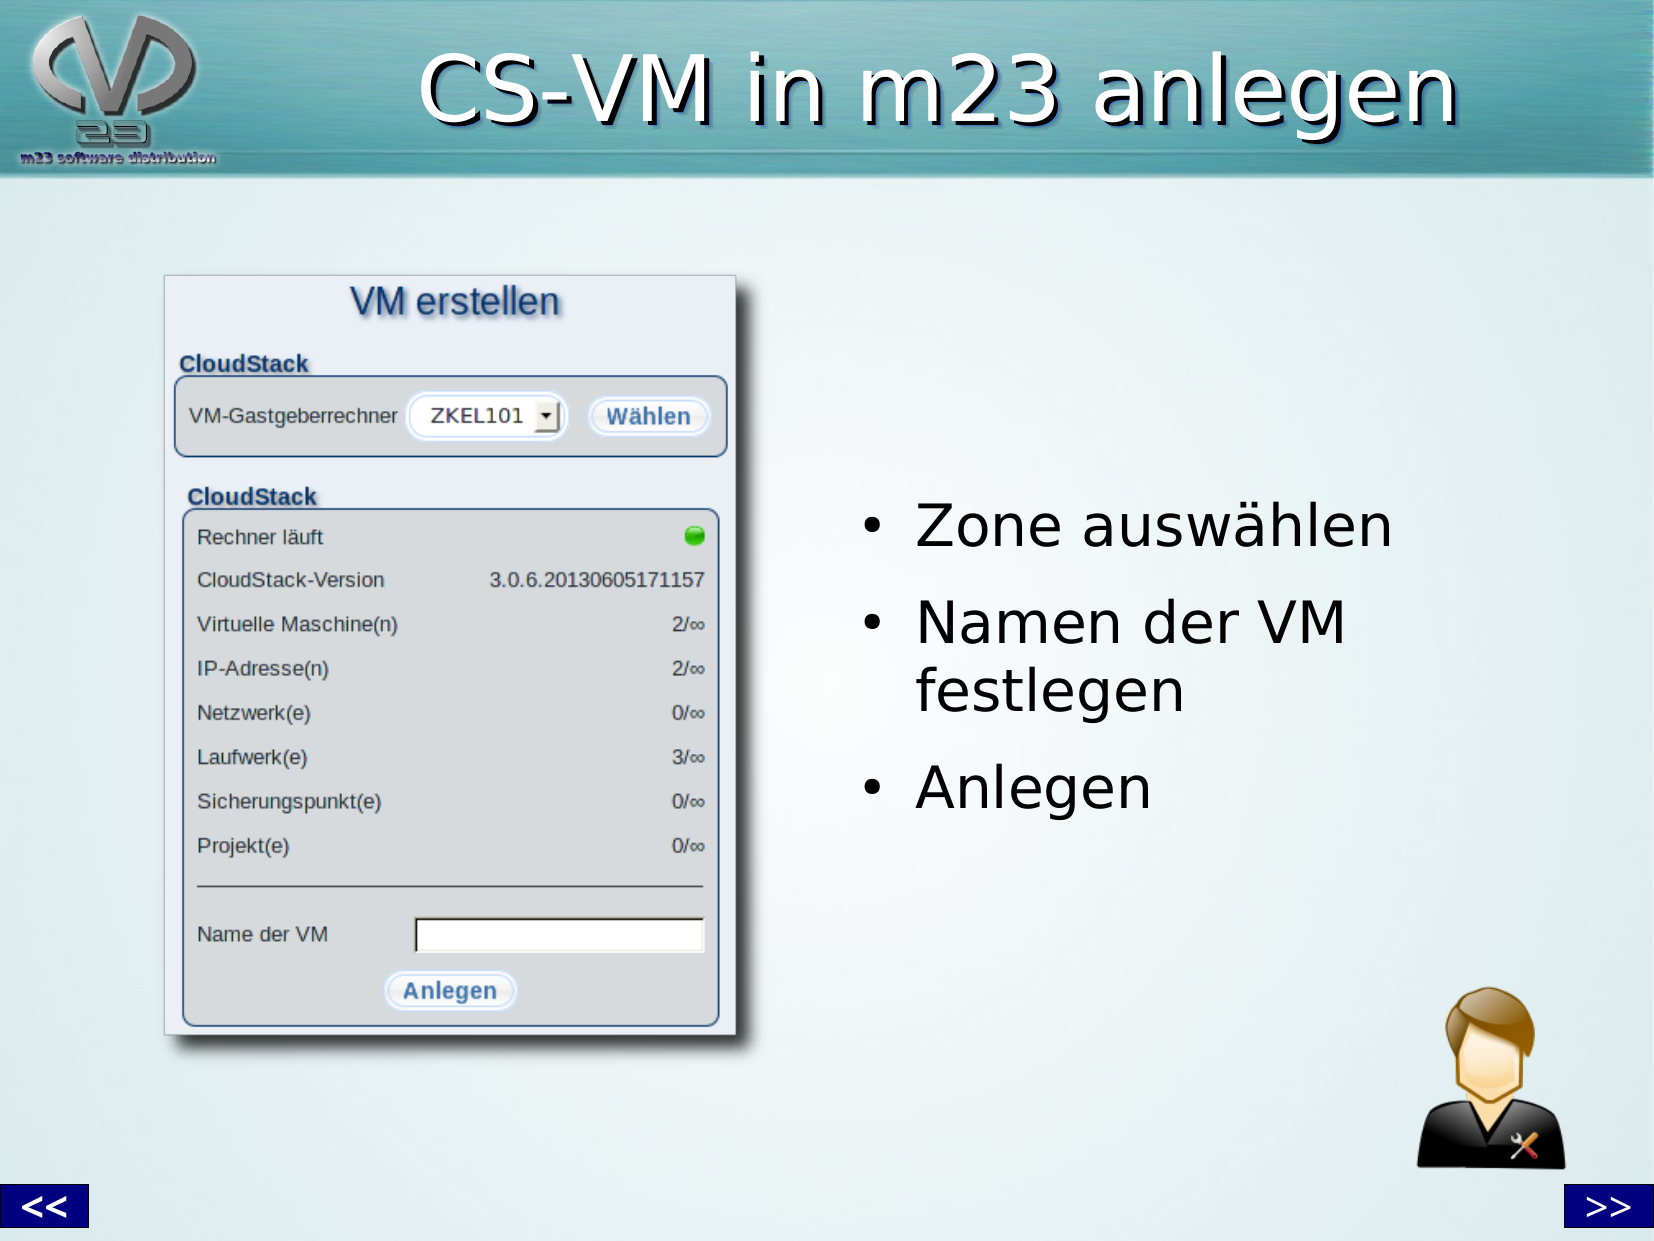

# CS-VM in m23 anlegen
Zone auswählen
Namen der VM festlegen
Anlegen